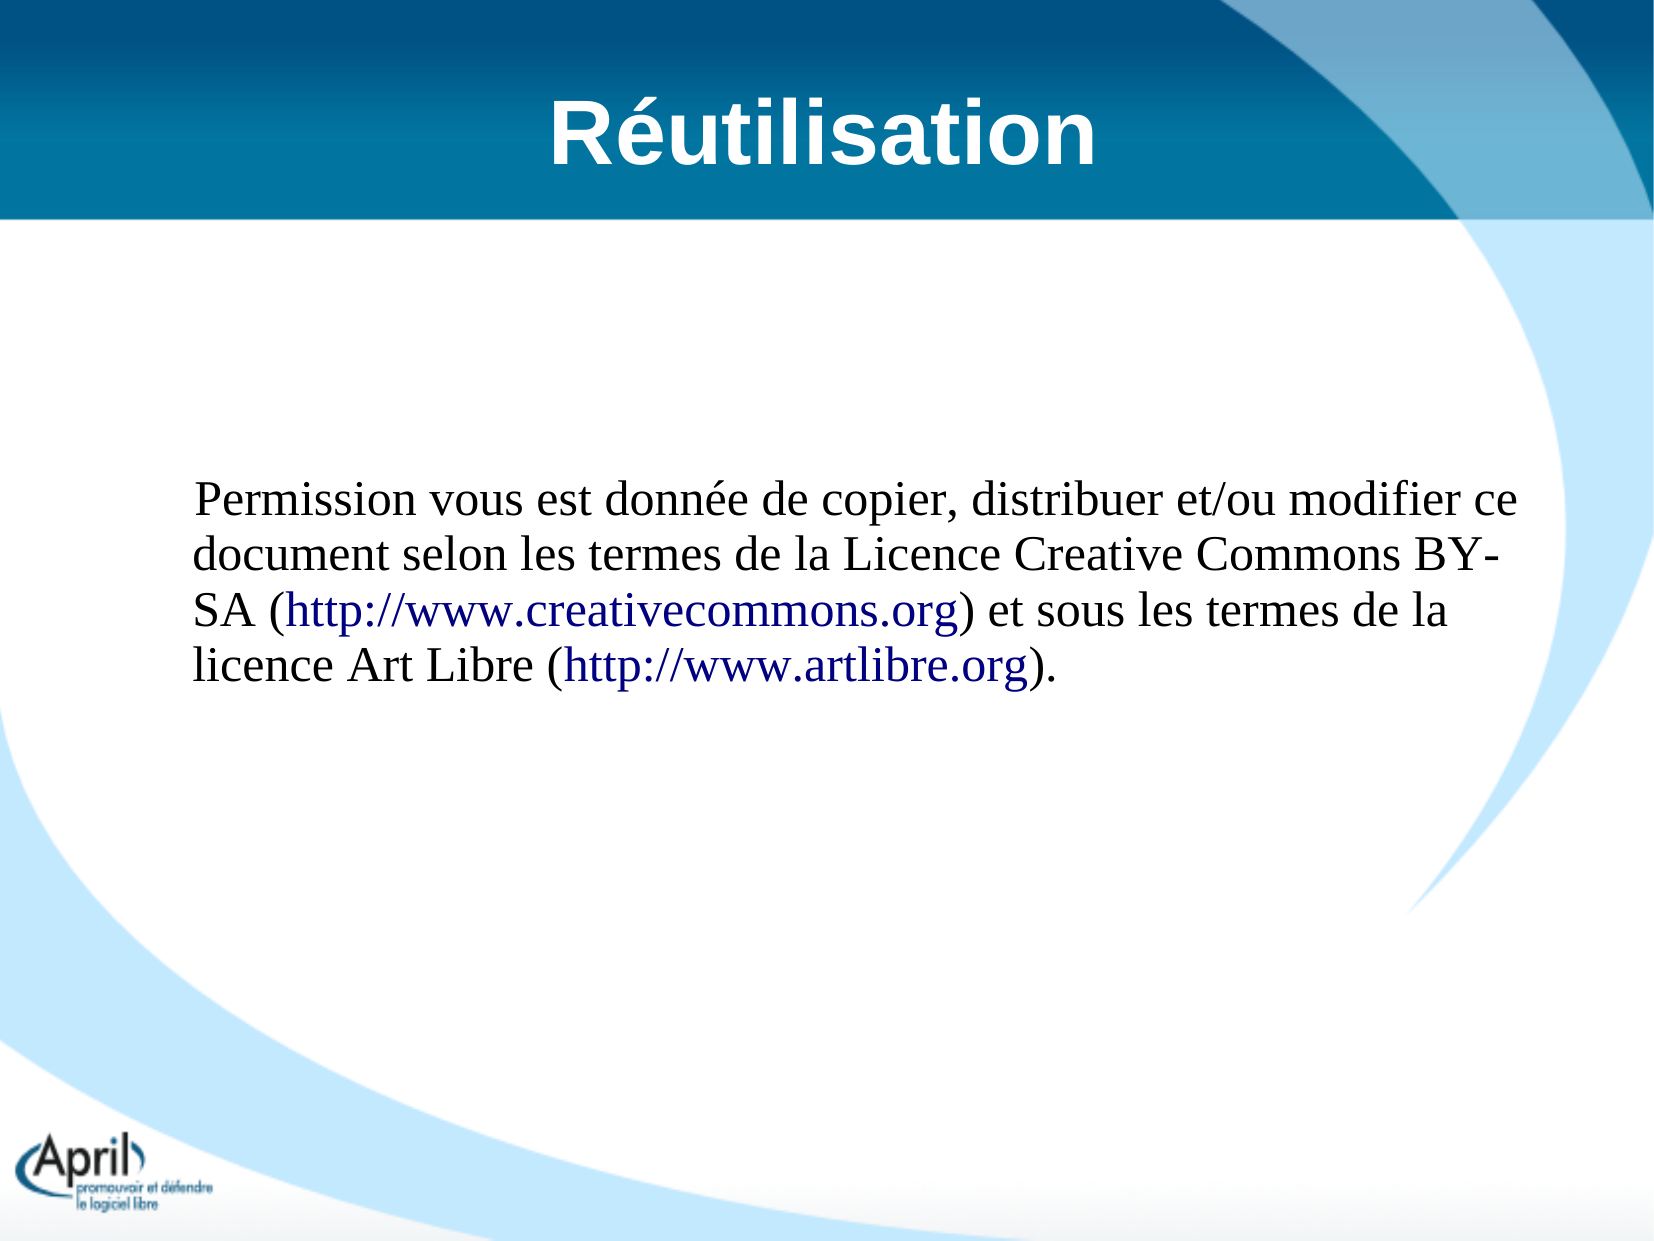

# Réutilisation
 Permission vous est donnée de copier, distribuer et/ou modifier ce document selon les termes de la Licence Creative Commons BY-SA (http://www.creativecommons.org) et sous les termes de la licence Art Libre (http://www.artlibre.org).